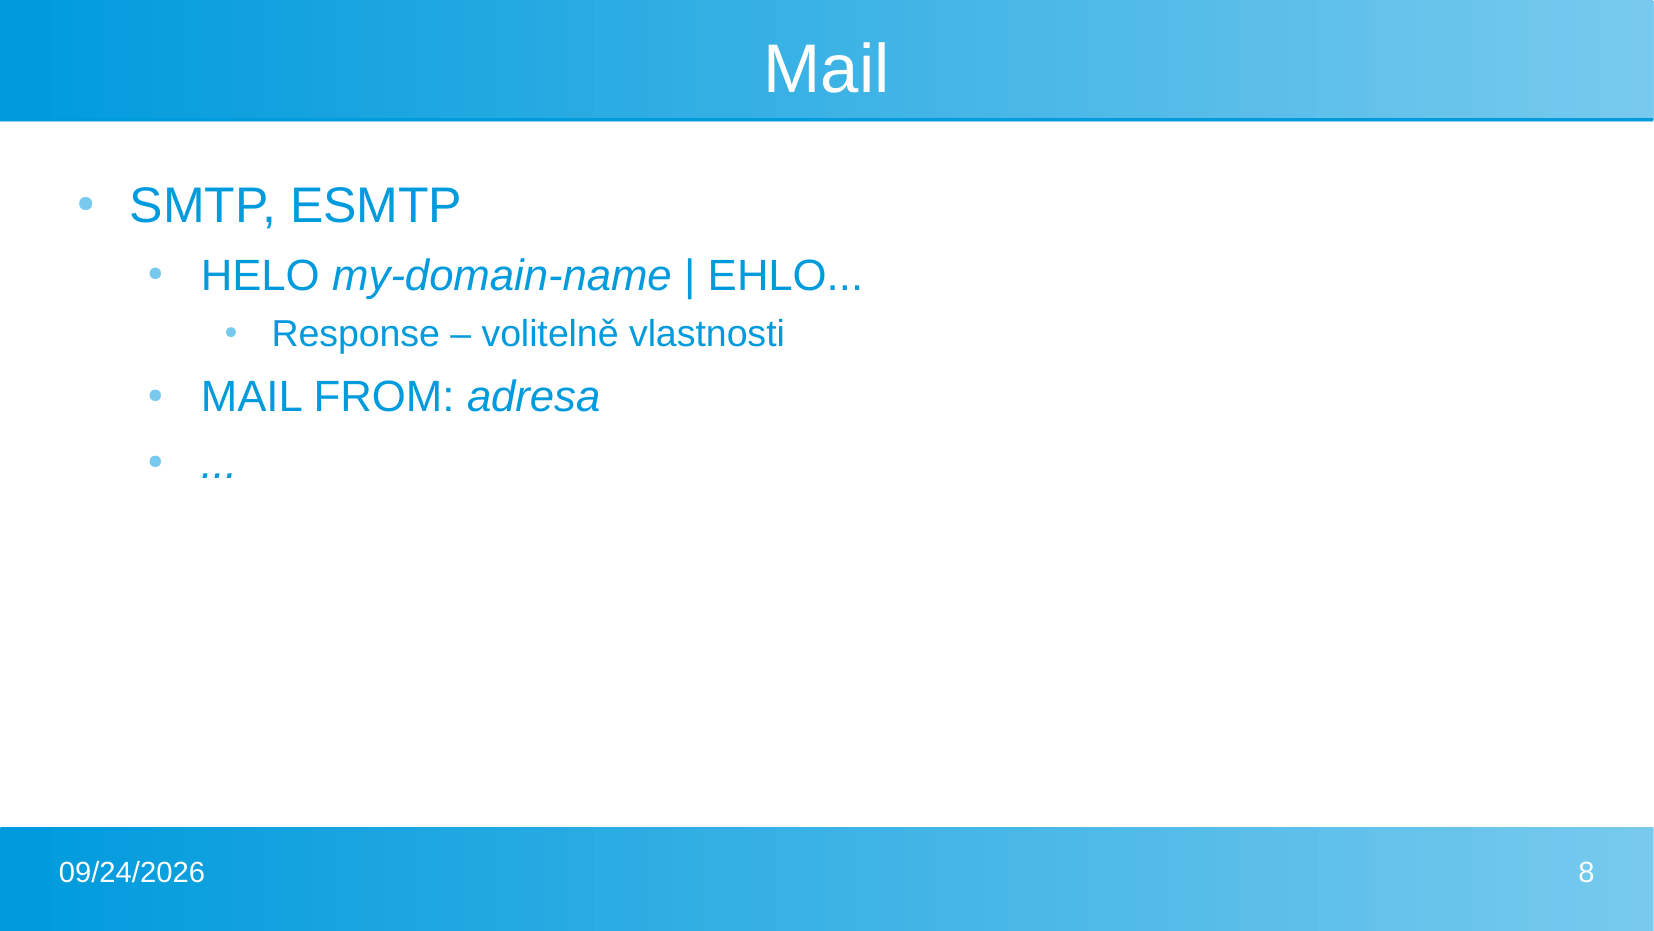

# Mail
SMTP, ESMTP
HELO my-domain-name | EHLO...
Response – volitelně vlastnosti
MAIL FROM: adresa
...
8